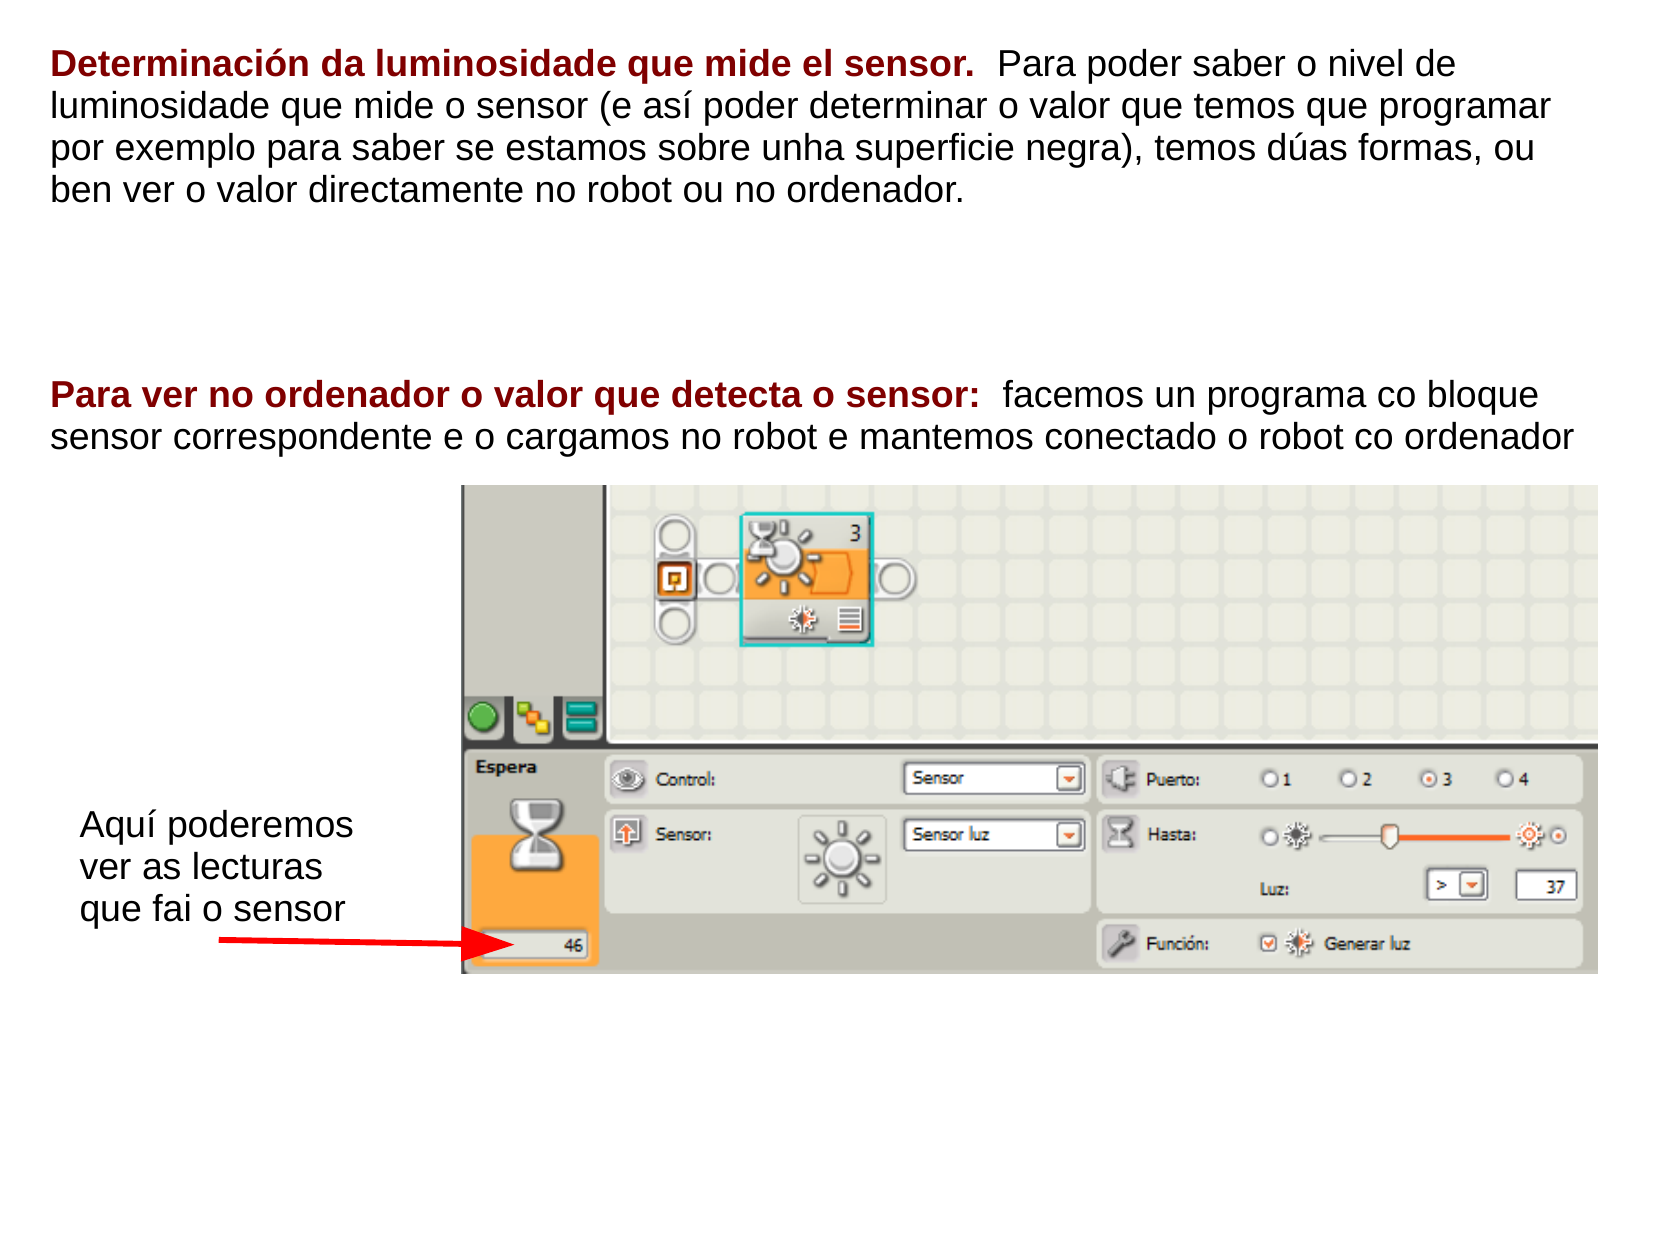

Determinación da luminosidade que mide el sensor. Para poder saber o nivel de luminosidade que mide o sensor (e así poder determinar o valor que temos que programar por exemplo para saber se estamos sobre unha superficie negra), temos dúas formas, ou ben ver o valor directamente no robot ou no ordenador.
Para ver no ordenador o valor que detecta o sensor: facemos un programa co bloque sensor correspondente e o cargamos no robot e mantemos conectado o robot co ordenador
Aquí poderemos ver as lecturas que fai o sensor